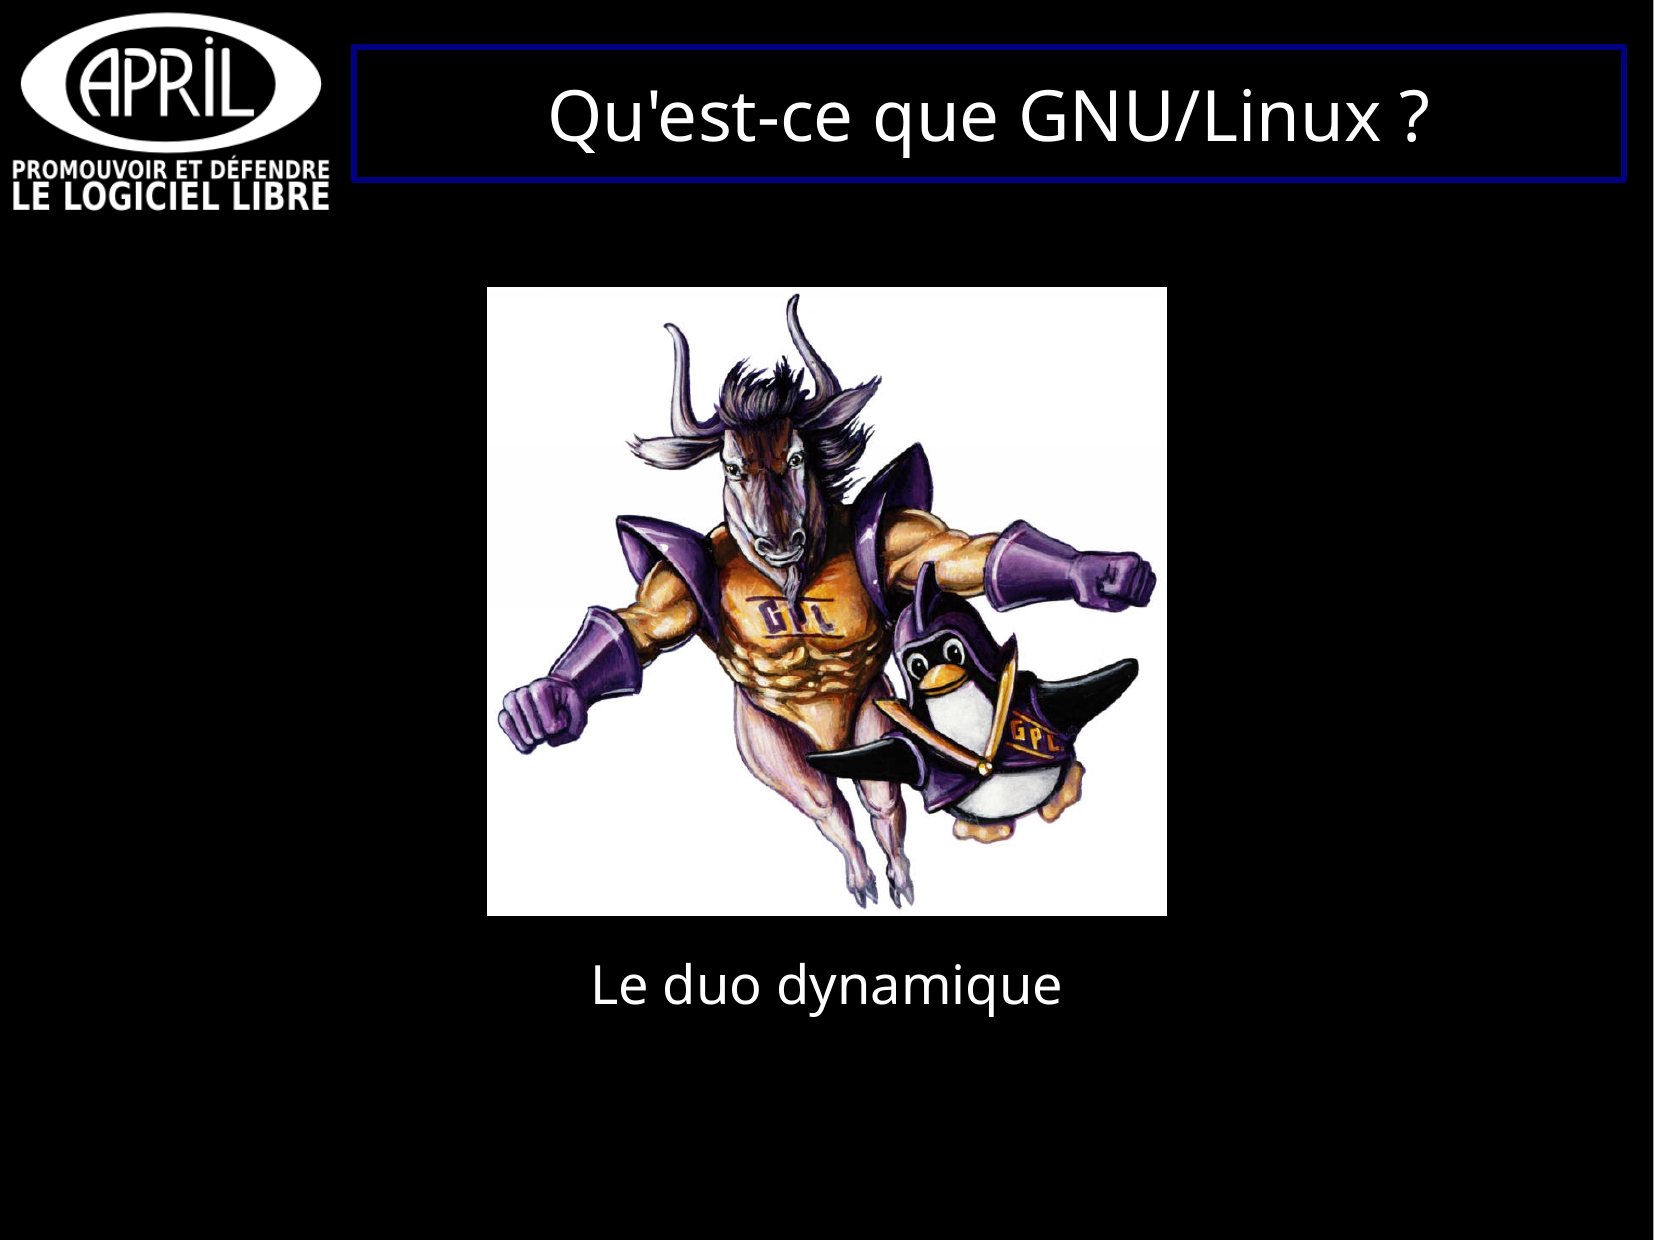

# Qu'est-ce que GNU/Linux ?
Le duo dynamique